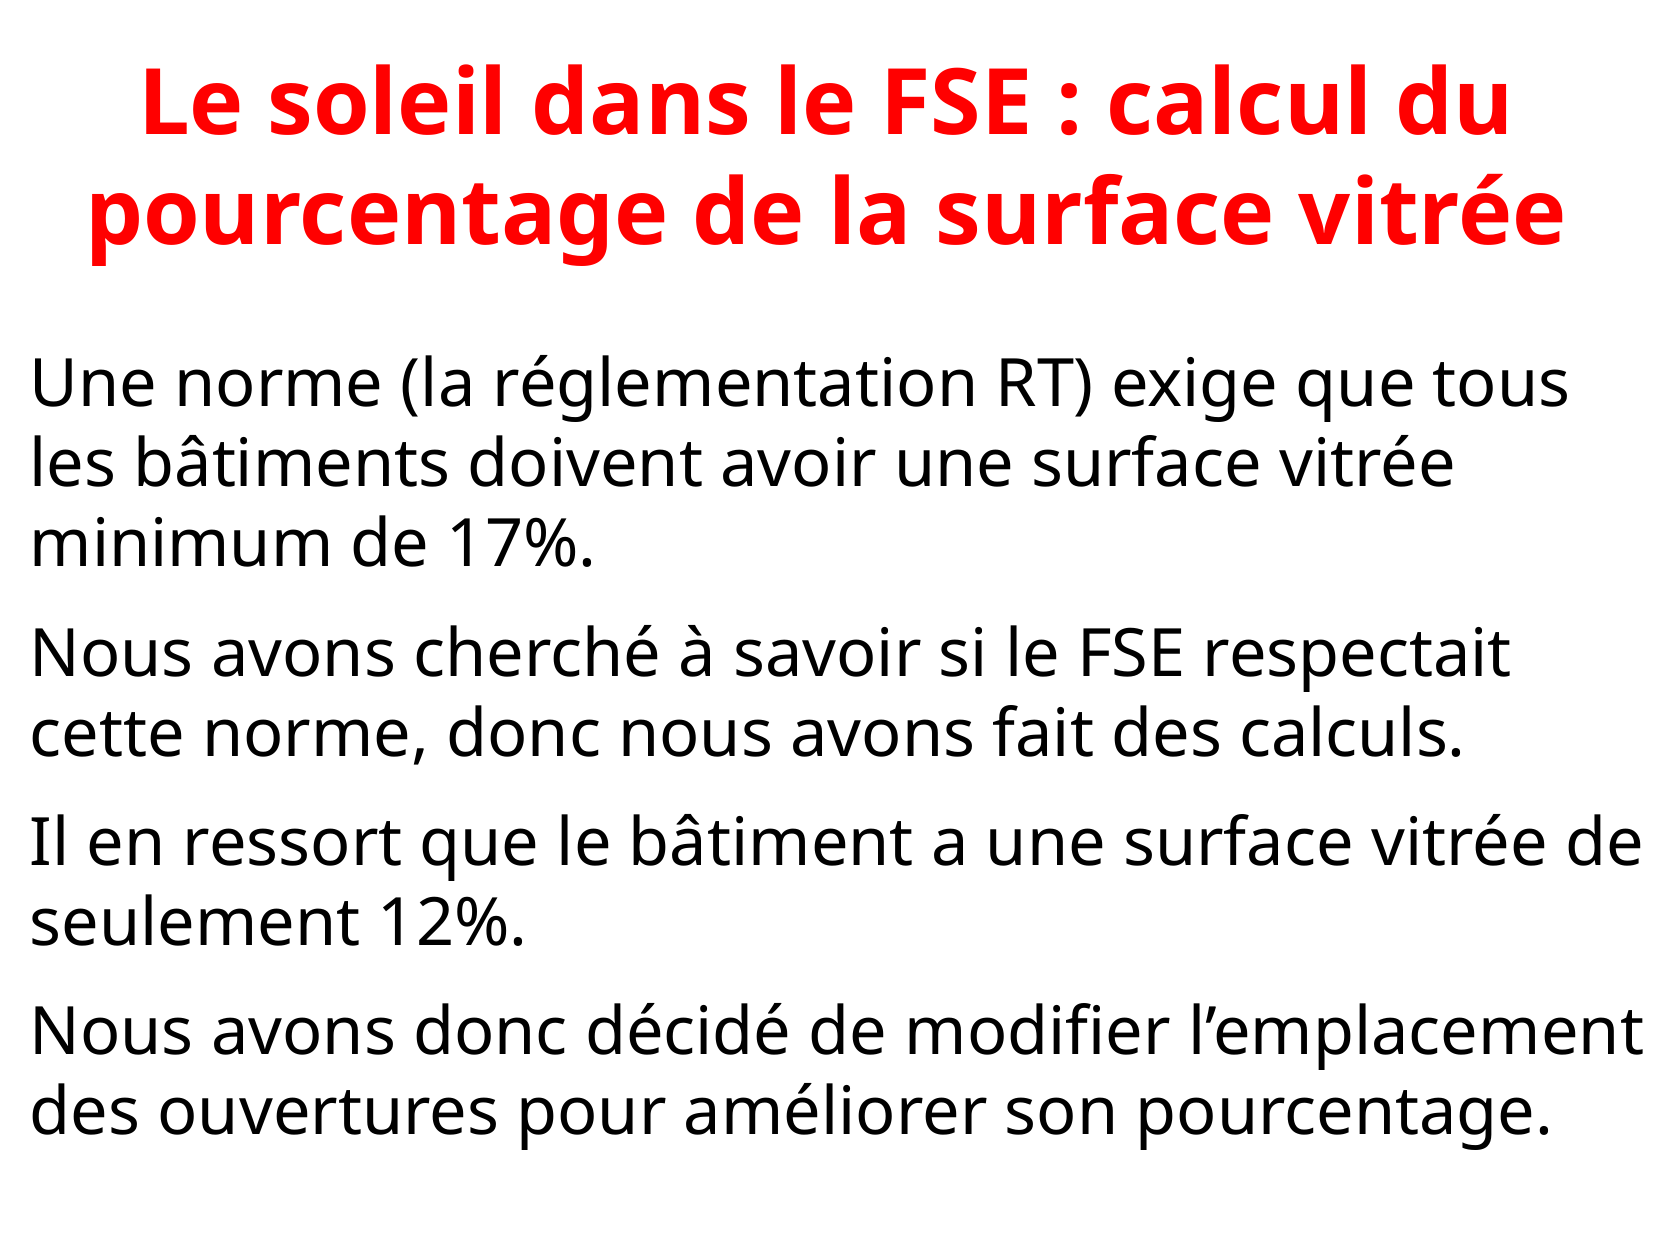

# Le soleil dans le FSE : calcul du pourcentage de la surface vitrée
Une norme (la réglementation RT) exige que tous les bâtiments doivent avoir une surface vitrée minimum de 17%.
Nous avons cherché à savoir si le FSE respectait cette norme, donc nous avons fait des calculs.
Il en ressort que le bâtiment a une surface vitrée de seulement 12%.
Nous avons donc décidé de modifier l’emplacement des ouvertures pour améliorer son pourcentage.